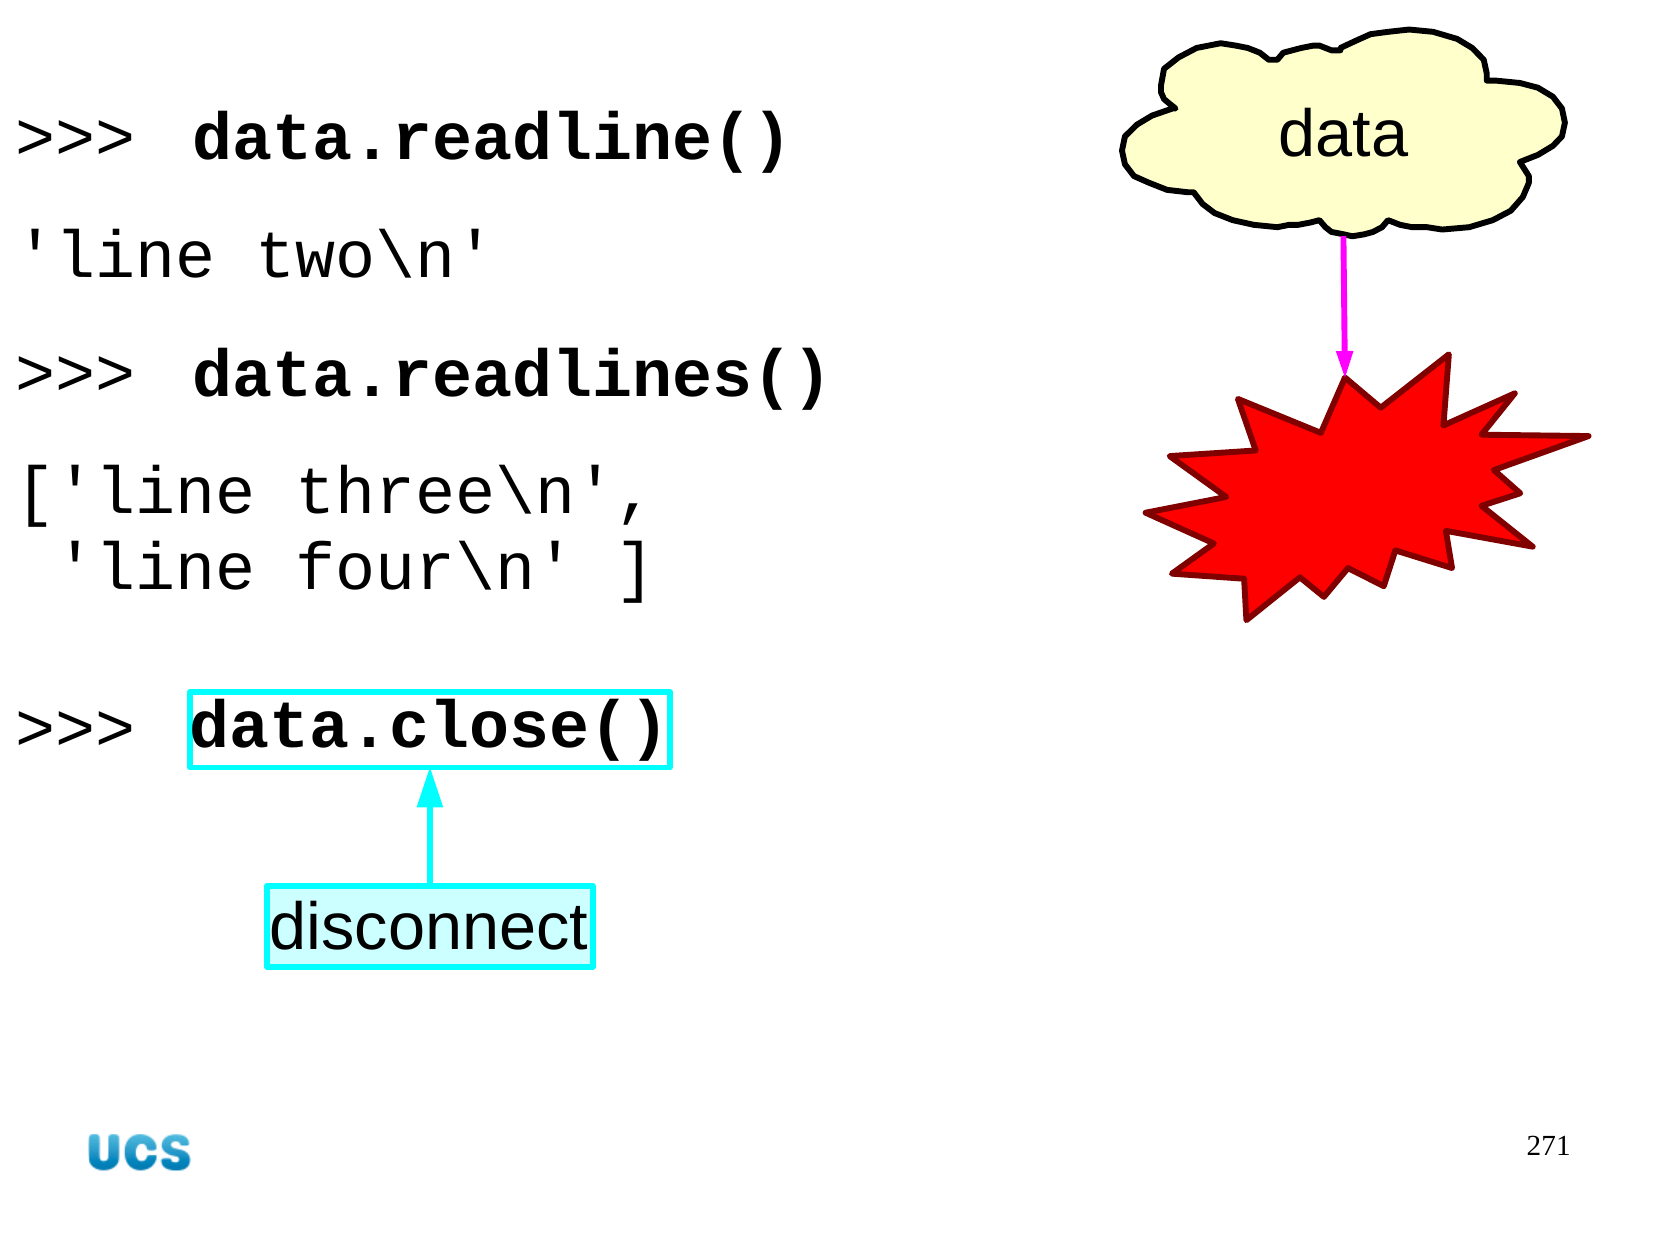

data
>>>
data.readline()
'line two\n'
>>>
data.readlines()
['line three\n',
 'line four\n' ]
>>>
data.close()
disconnect
271